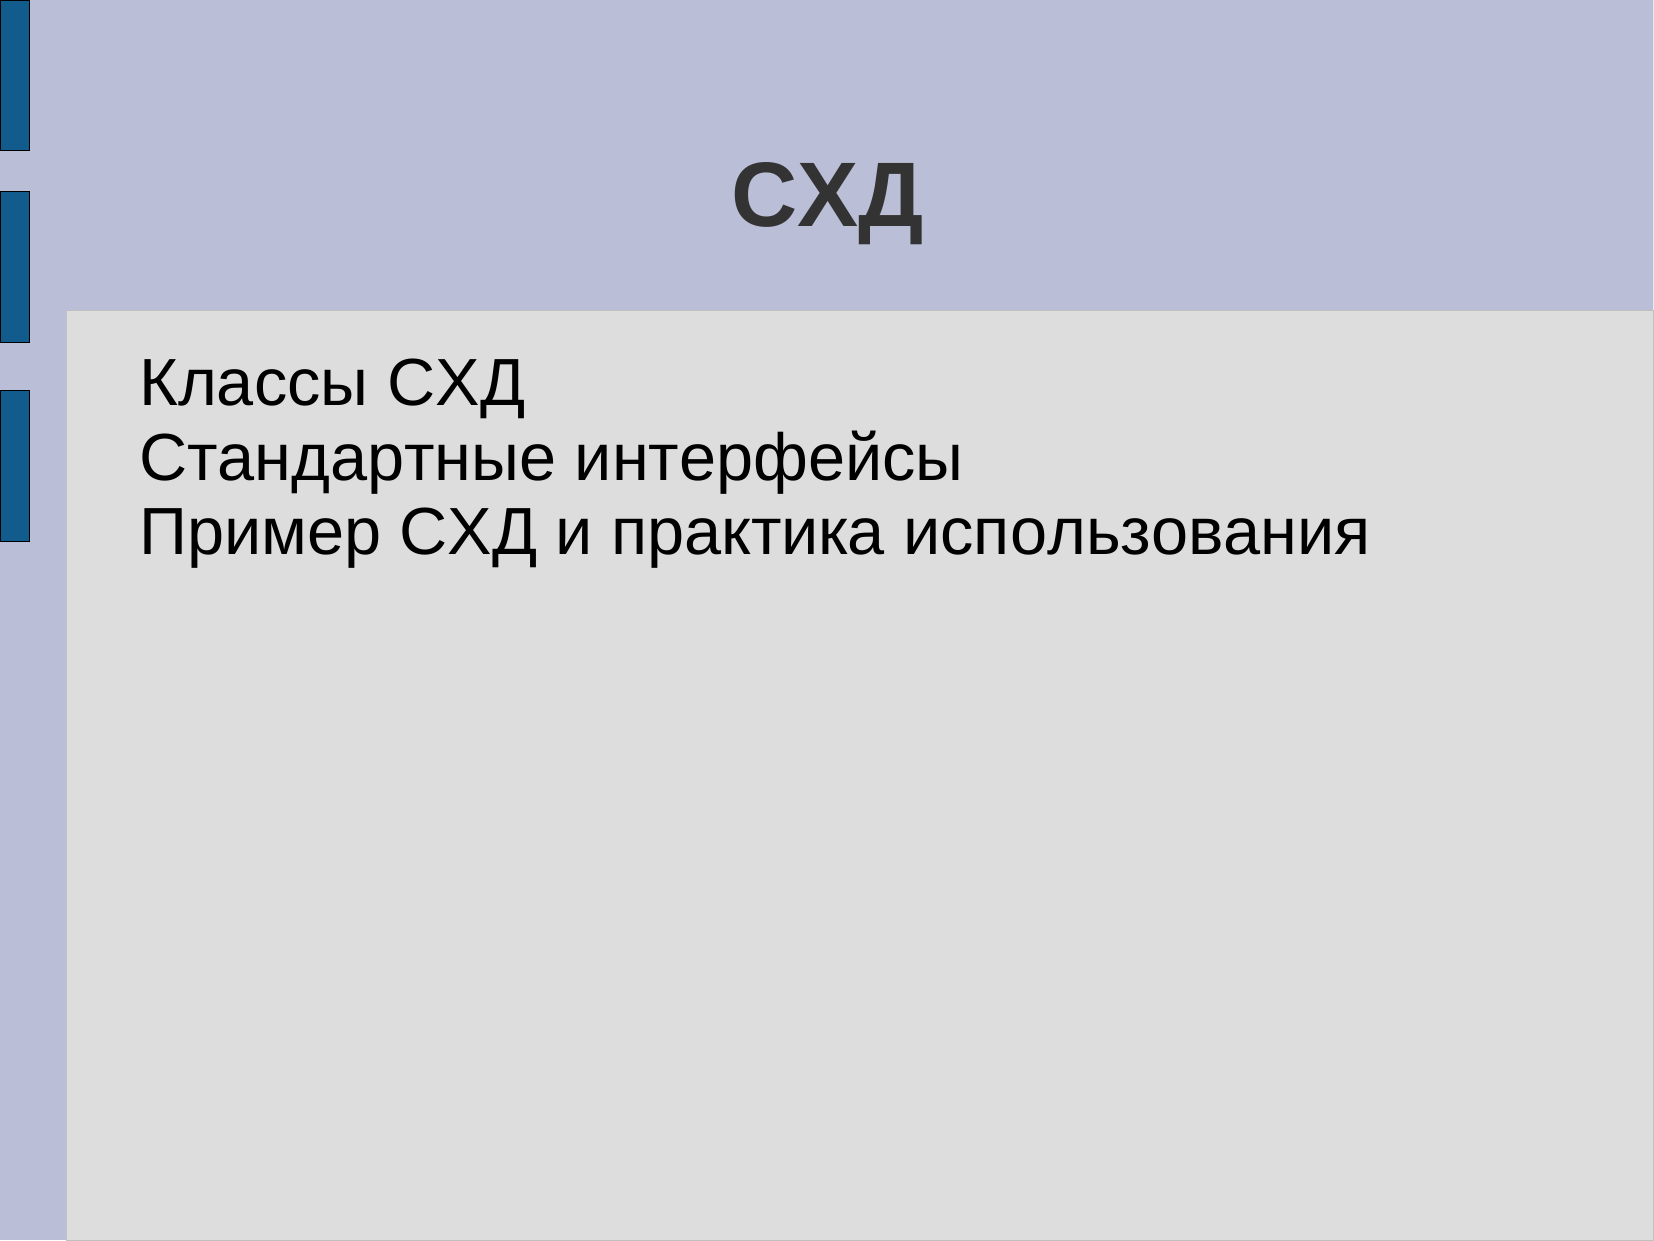

# СХД
Классы СХД
Стандартные интерфейсы
Пример СХД и практика использования